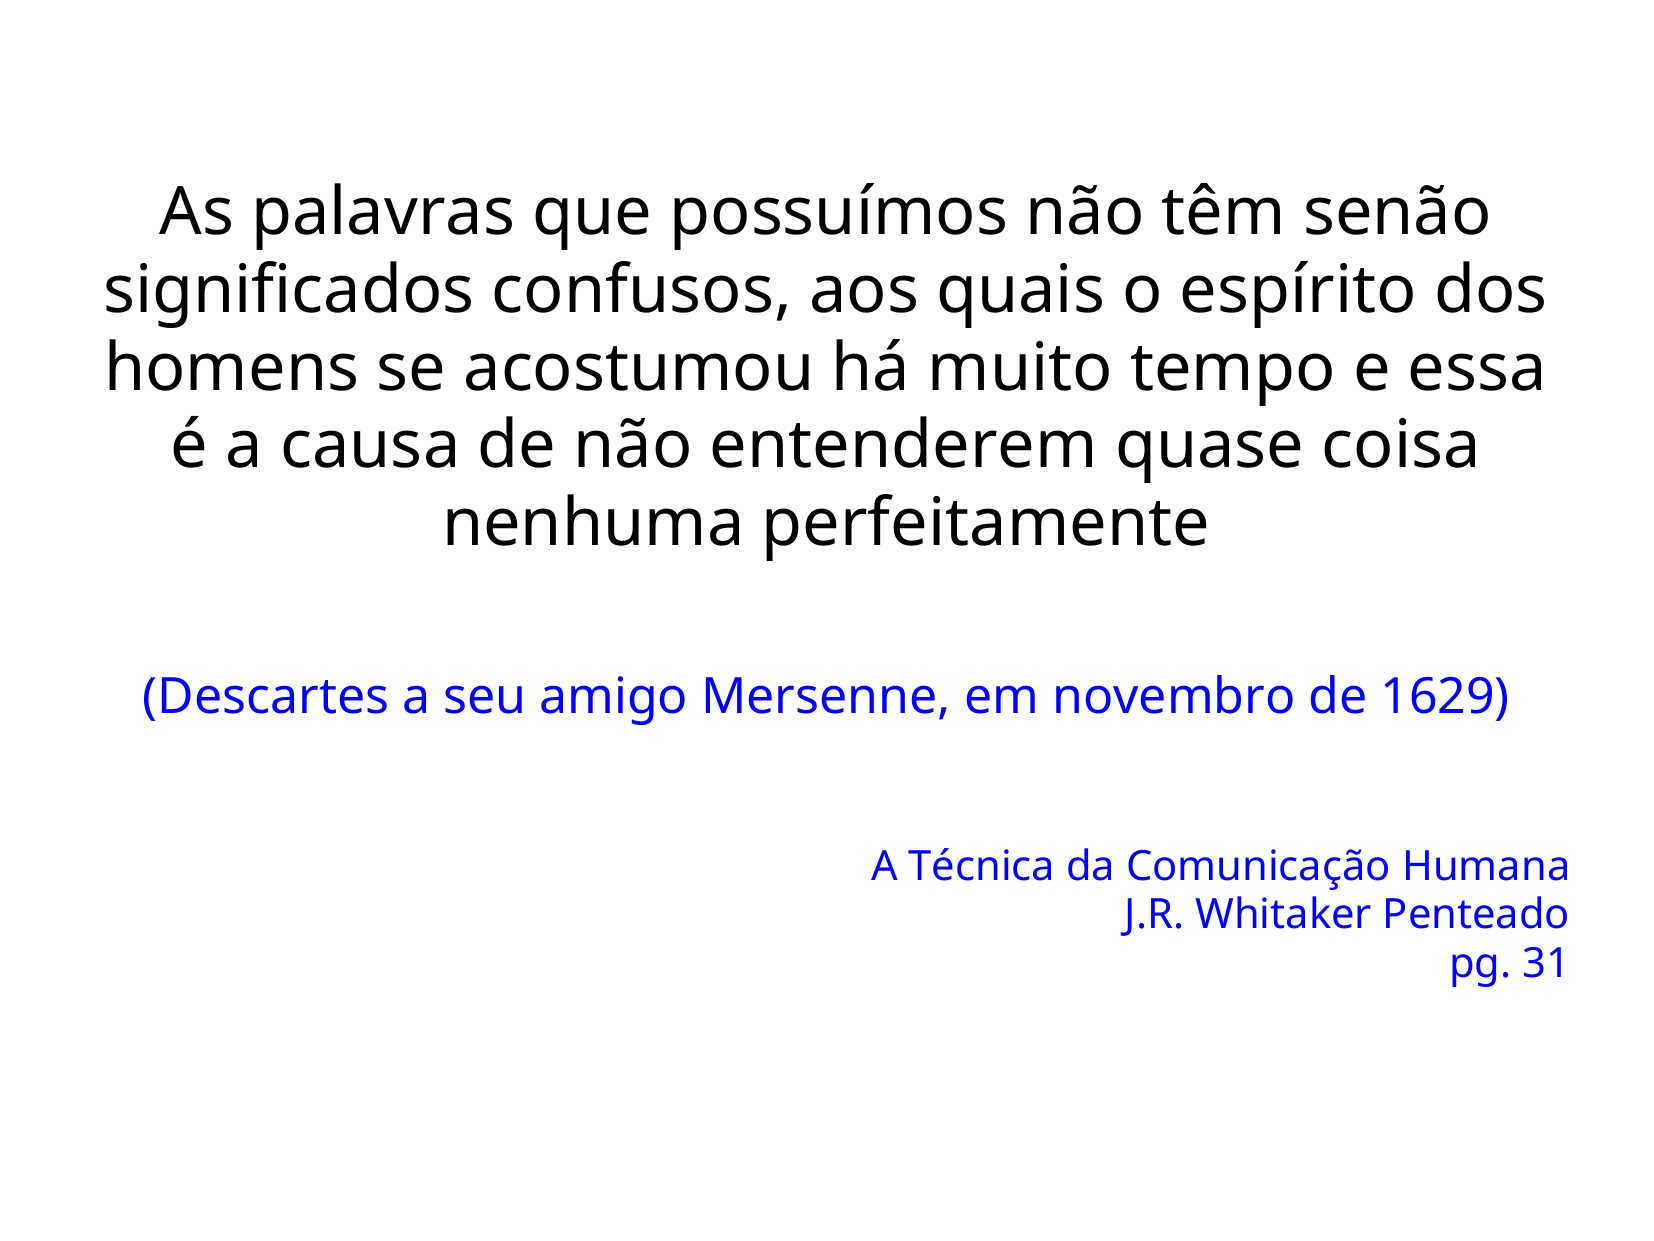

As palavras que possuímos não têm senão significados confusos, aos quais o espírito dos homens se acostumou há muito tempo e essa é a causa de não entenderem quase coisa nenhuma perfeitamente
(Descartes a seu amigo Mersenne, em novembro de 1629)
A Técnica da Comunicação Humana
J.R. Whitaker Penteado
pg. 31